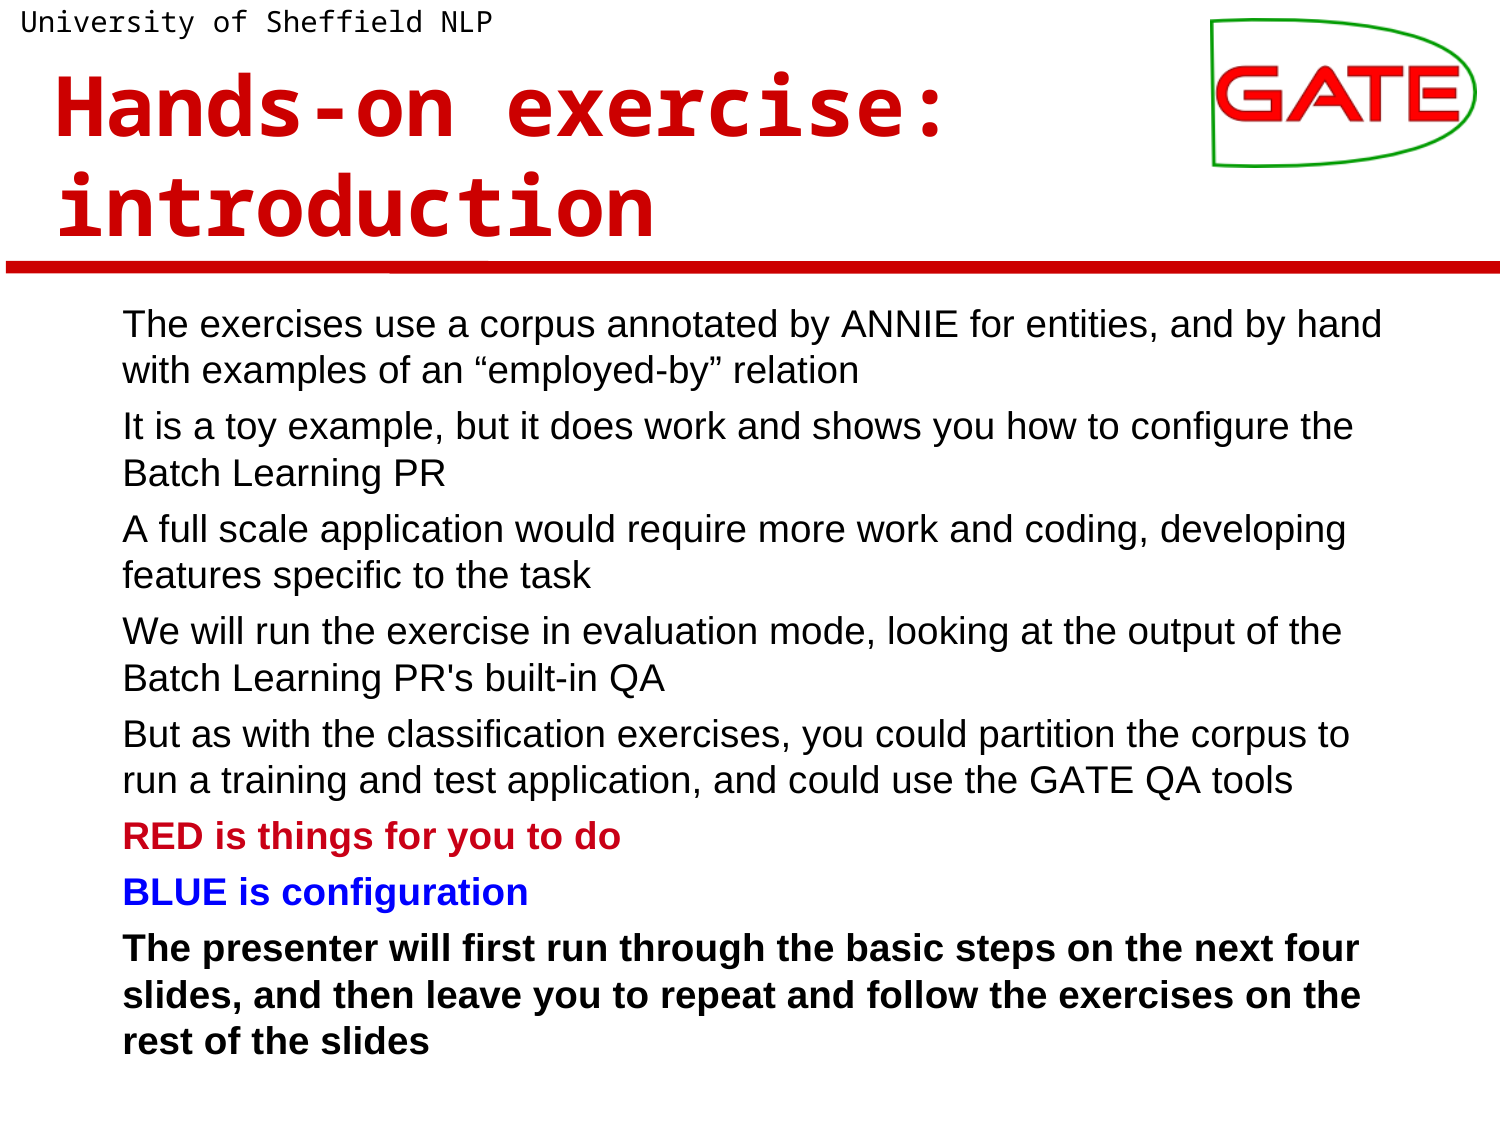

# Hands-on exercise: introduction
The exercises use a corpus annotated by ANNIE for entities, and by hand with examples of an “employed-by” relation
It is a toy example, but it does work and shows you how to configure the Batch Learning PR
A full scale application would require more work and coding, developing features specific to the task
We will run the exercise in evaluation mode, looking at the output of the Batch Learning PR's built-in QA
But as with the classification exercises, you could partition the corpus to run a training and test application, and could use the GATE QA tools
RED is things for you to do
BLUE is configuration
The presenter will first run through the basic steps on the next four slides, and then leave you to repeat and follow the exercises on the rest of the slides